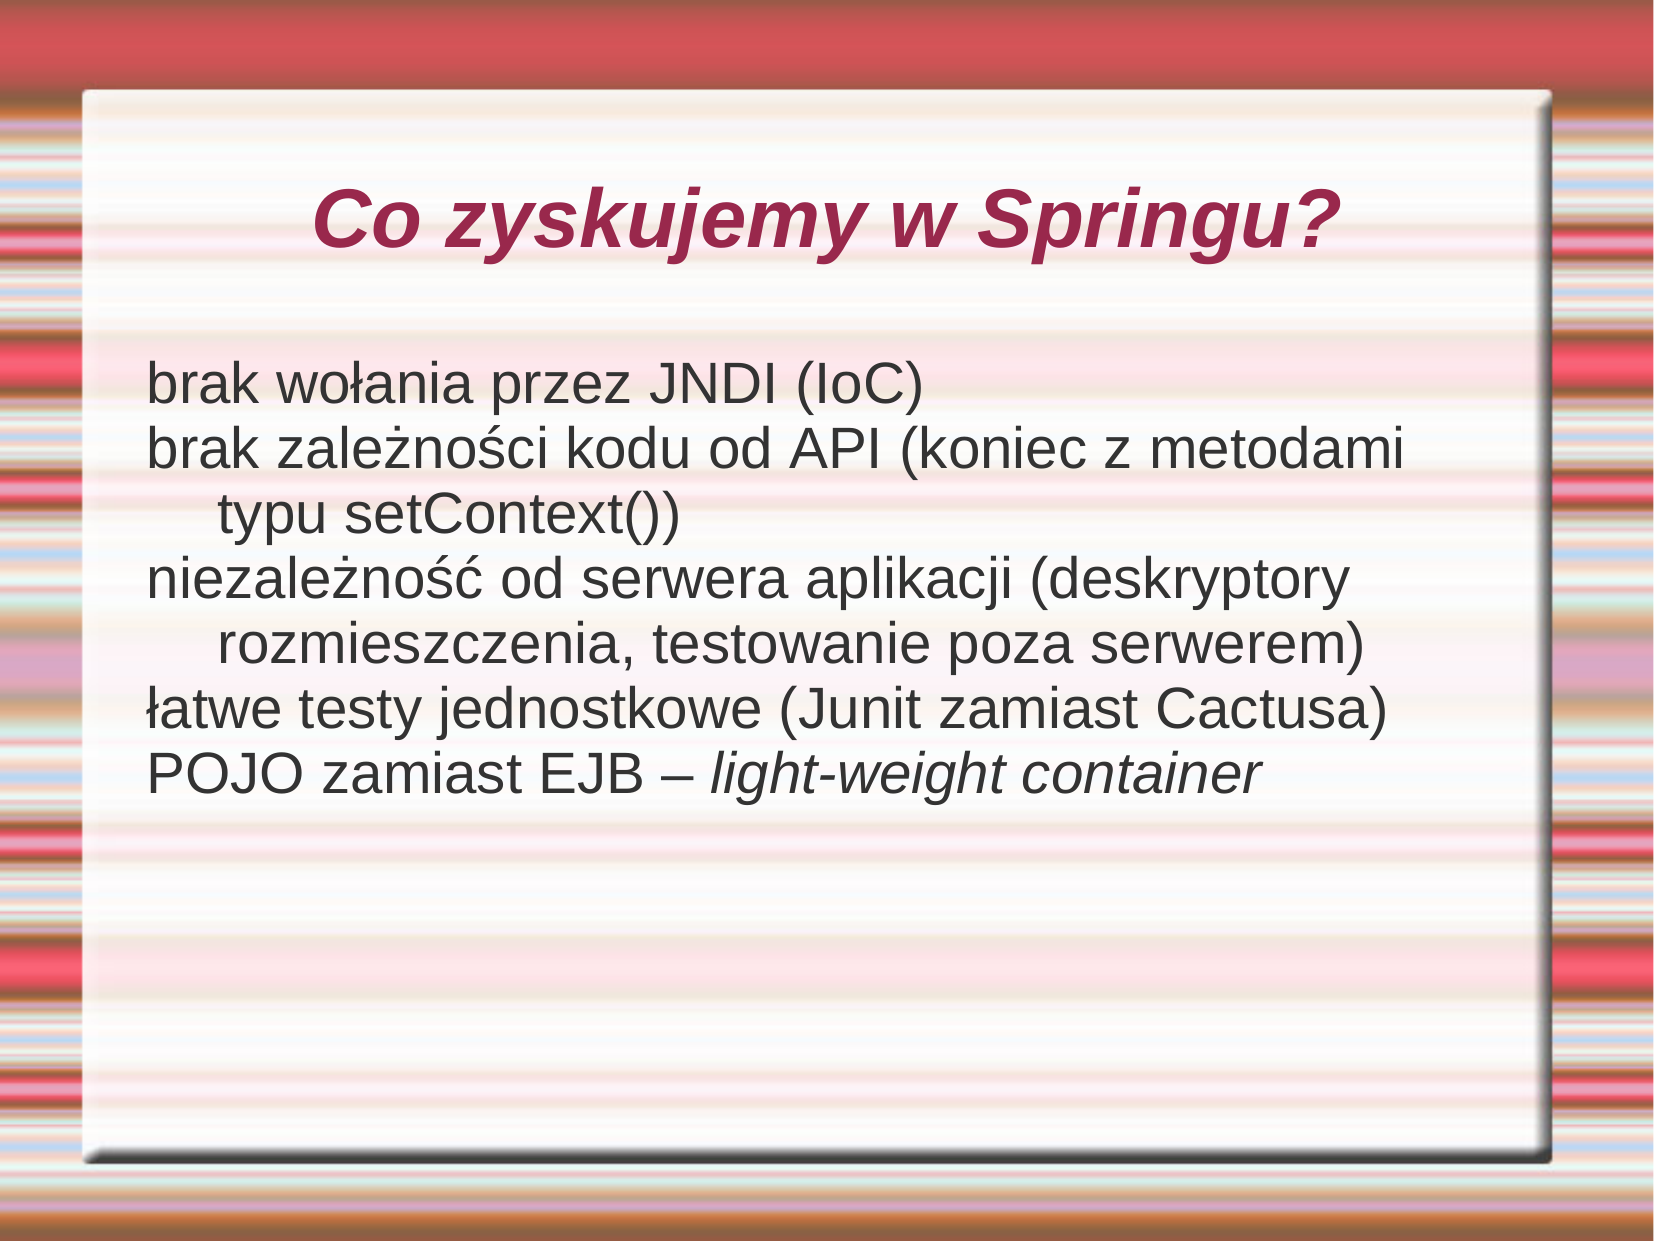

# Co zyskujemy w Springu?
brak wołania przez JNDI (IoC)
brak zależności kodu od API (koniec z metodami typu setContext())
niezależność od serwera aplikacji (deskryptory rozmieszczenia, testowanie poza serwerem)
łatwe testy jednostkowe (Junit zamiast Cactusa)
POJO zamiast EJB – light-weight container